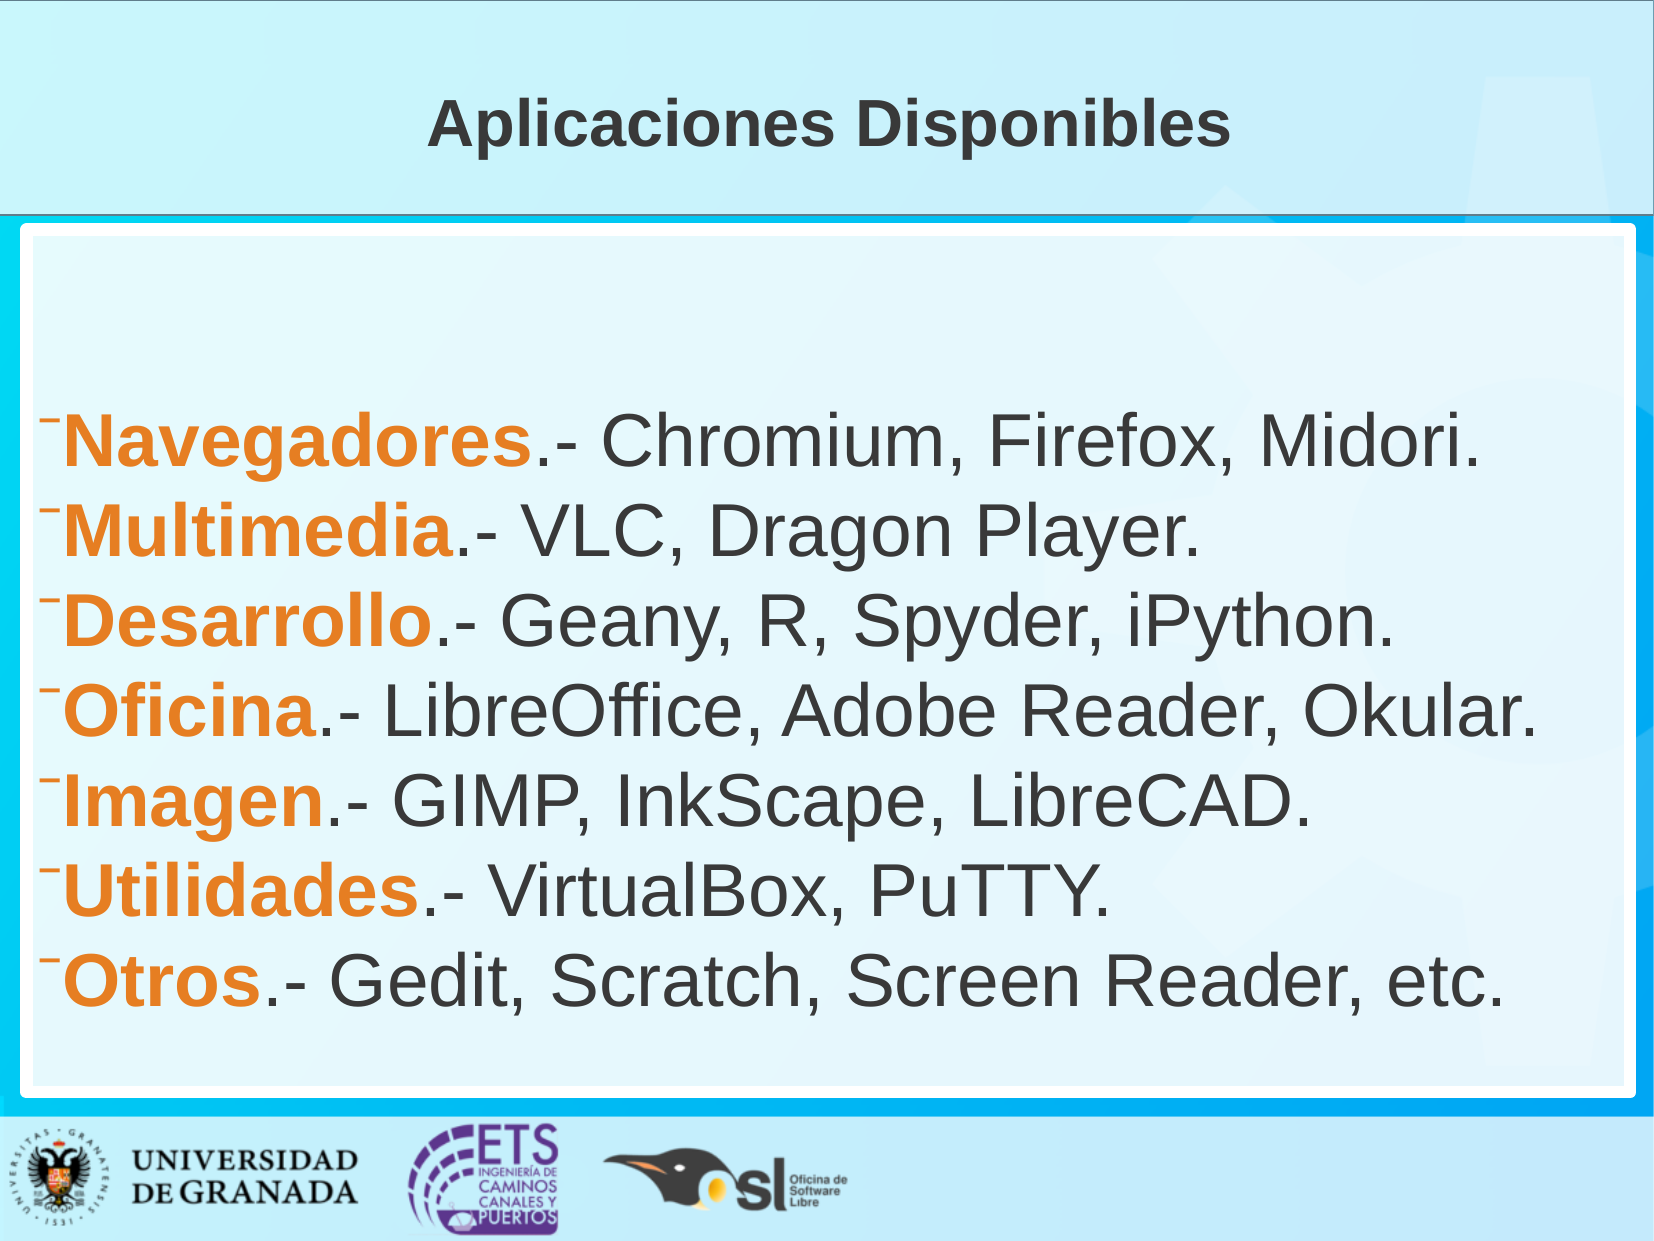

Aplicaciones Disponibles
Navegadores.- Chromium, Firefox, Midori.
Multimedia.- VLC, Dragon Player.
Desarrollo.- Geany, R, Spyder, iPython.
Oficina.- LibreOffice, Adobe Reader, Okular.
Imagen.- GIMP, InkScape, LibreCAD.
Utilidades.- VirtualBox, PuTTY.
Otros.- Gedit, Scratch, Screen Reader, etc.